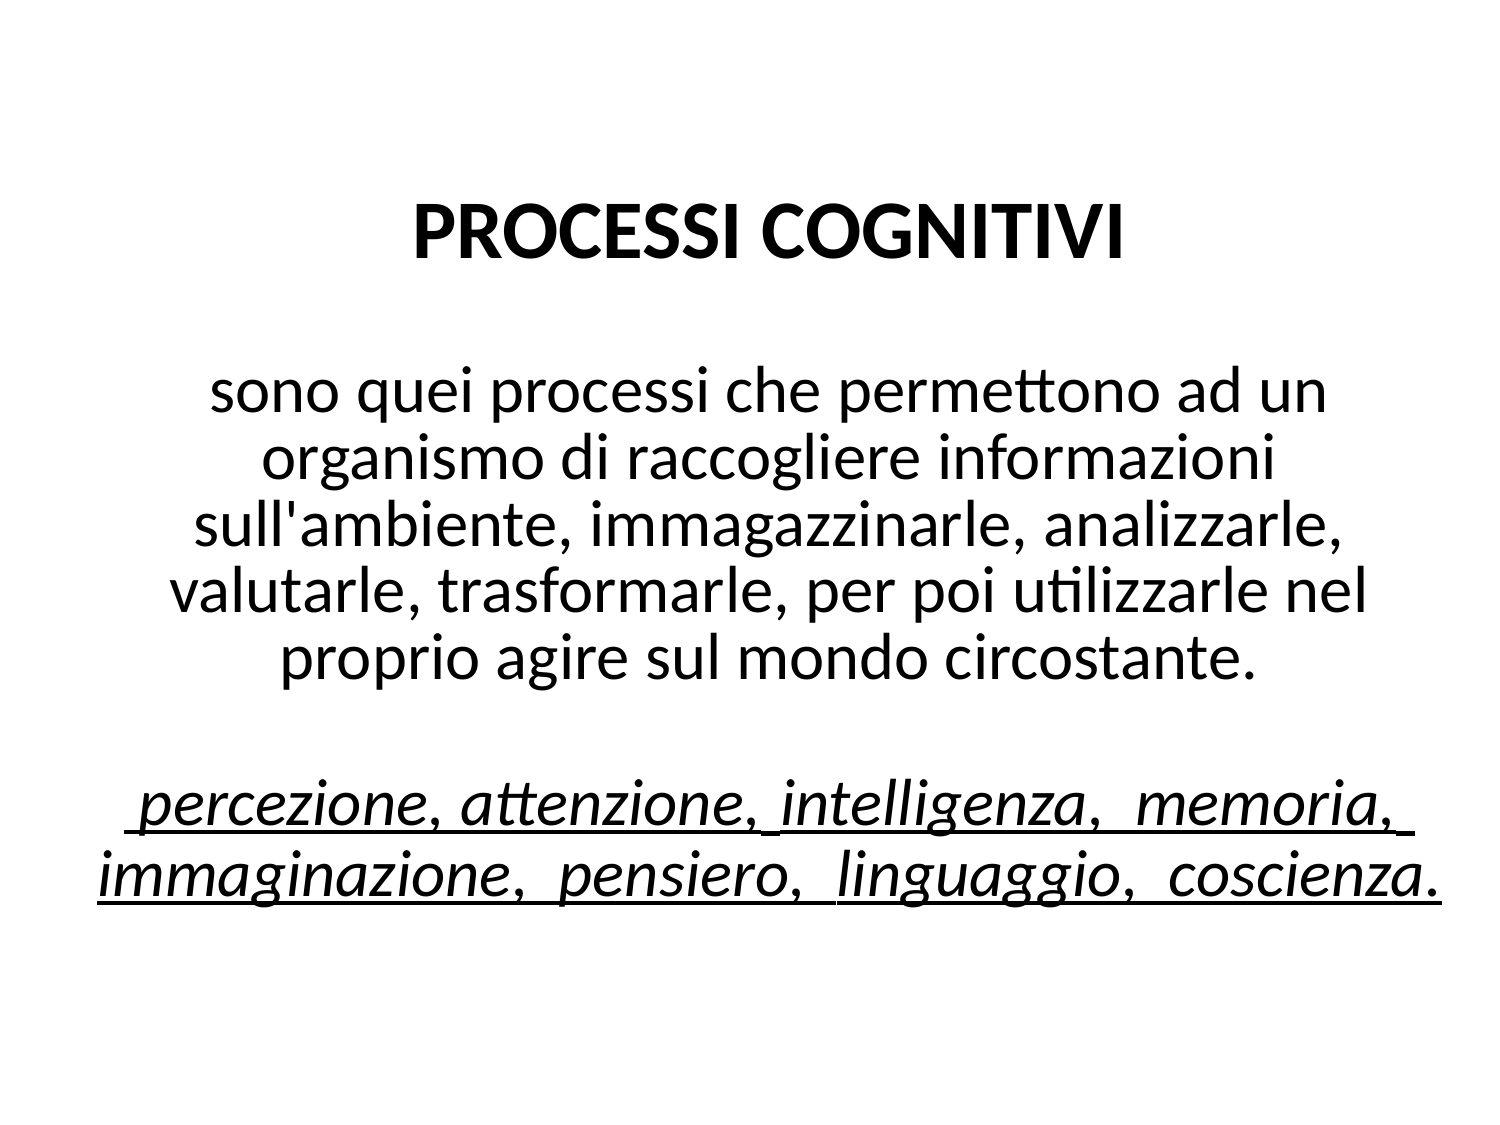

# PROCESSI COGNITIVI sono quei processi che permettono ad un organismo di raccogliere informazioni sull'ambiente, immagazzinarle, analizzarle, valutarle, trasformarle, per poi utilizzarle nel proprio agire sul mondo circostante. percezione, attenzione, intelligenza, memoria, immaginazione, pensiero, linguaggio, coscienza.